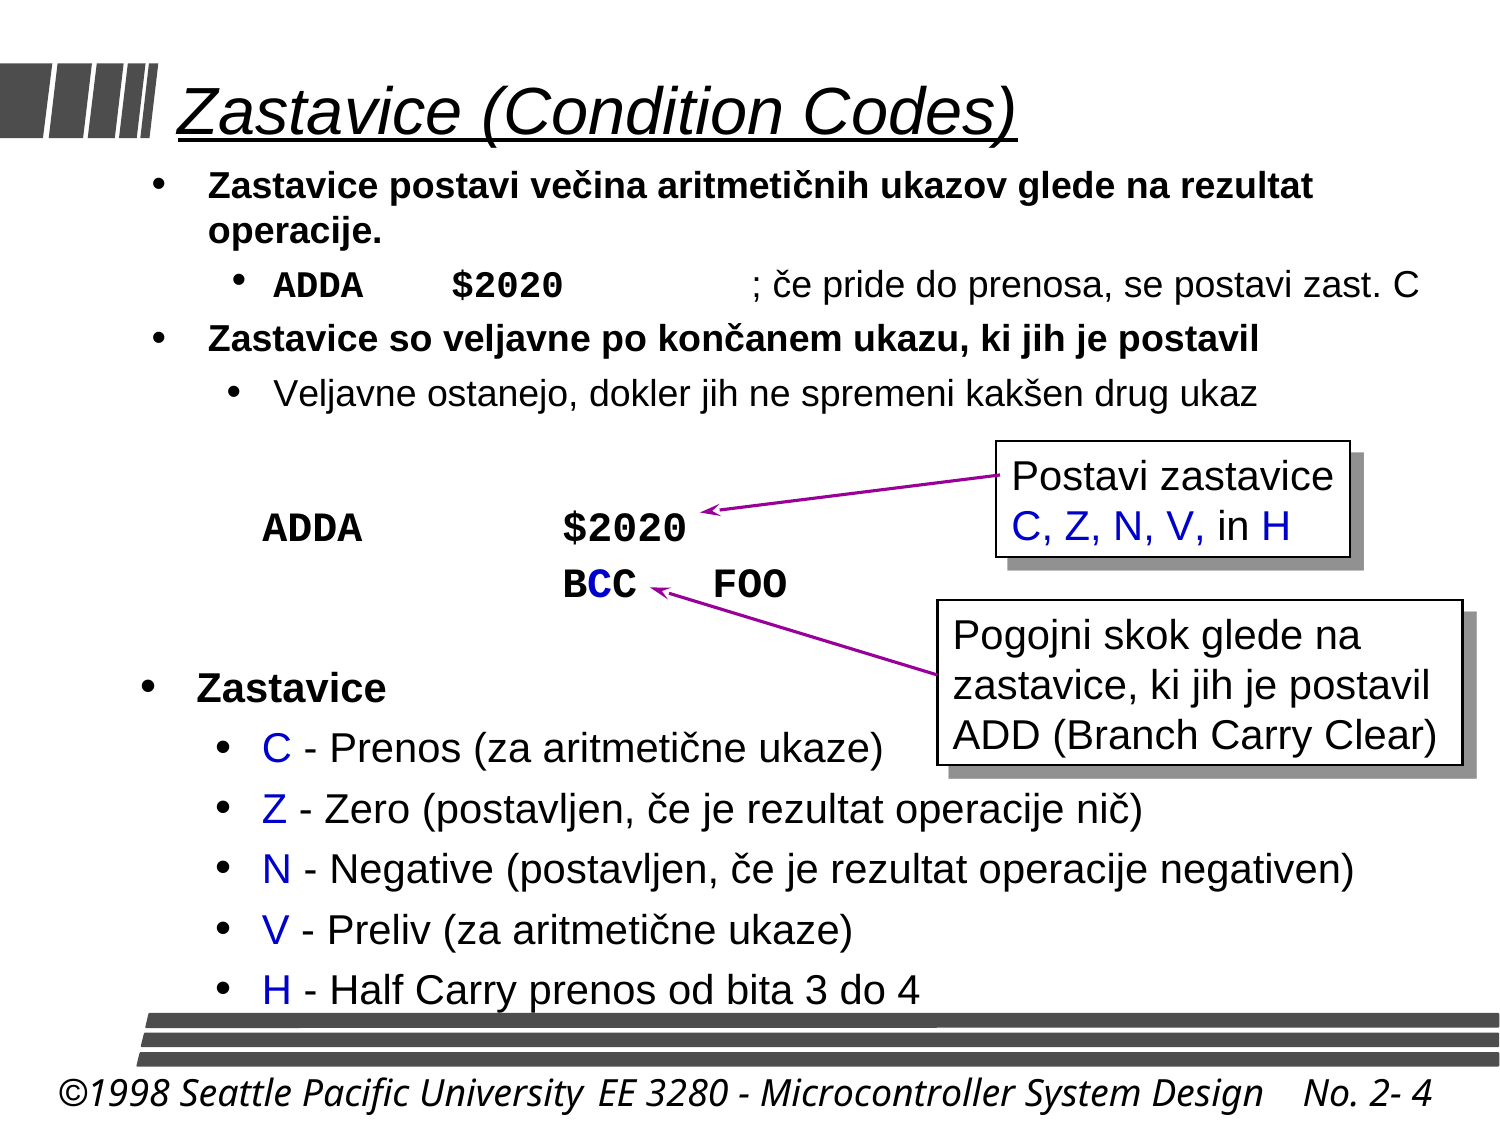

# Zastavice (Condition Codes)
Zastavice postavi večina aritmetičnih ukazov glede na rezultat operacije.
ADDA	$2020		; če pride do prenosa, se postavi zast. C
Zastavice so veljavne po končanem ukazu, ki jih je postavil
Veljavne ostanejo, dokler jih ne spremeni kakšen drug ukaz
Postavi zastavice
C, Z, N, V, in H
ADDA		$2020
		BCC	FOO
Pogojni skok glede na zastavice, ki jih je postavil ADD (Branch Carry Clear)
Zastavice
C - Prenos (za aritmetične ukaze)
Z - Zero (postavljen, če je rezultat operacije nič)
N - Negative (postavljen, če je rezultat operacije negativen)
V - Preliv (za aritmetične ukaze)
H - Half Carry prenos od bita 3 do 4